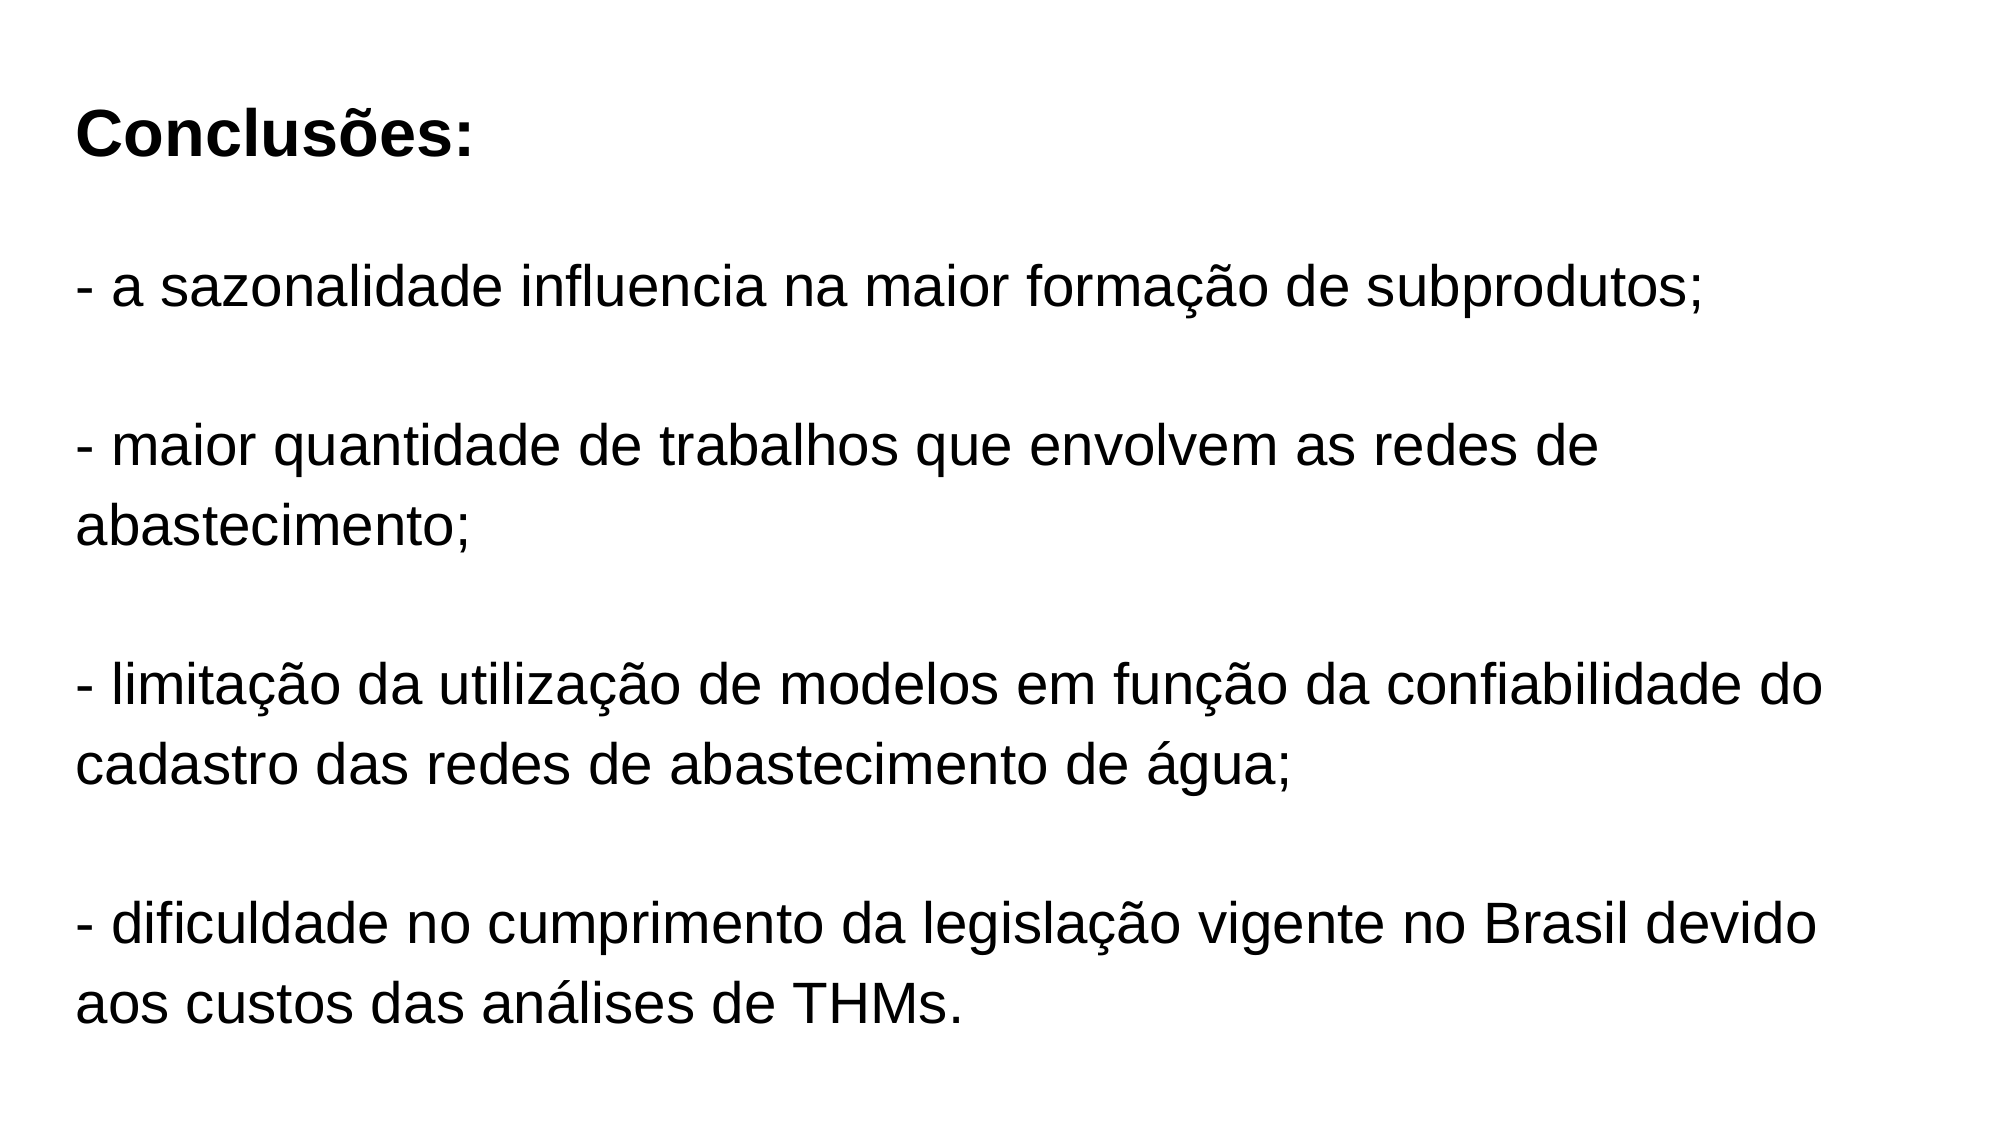

# Conclusões: - a sazonalidade influencia na maior formação de subprodutos; - maior quantidade de trabalhos que envolvem as redes de abastecimento; - limitação da utilização de modelos em função da confiabilidade do cadastro das redes de abastecimento de água; - dificuldade no cumprimento da legislação vigente no Brasil devido aos custos das análises de THMs.